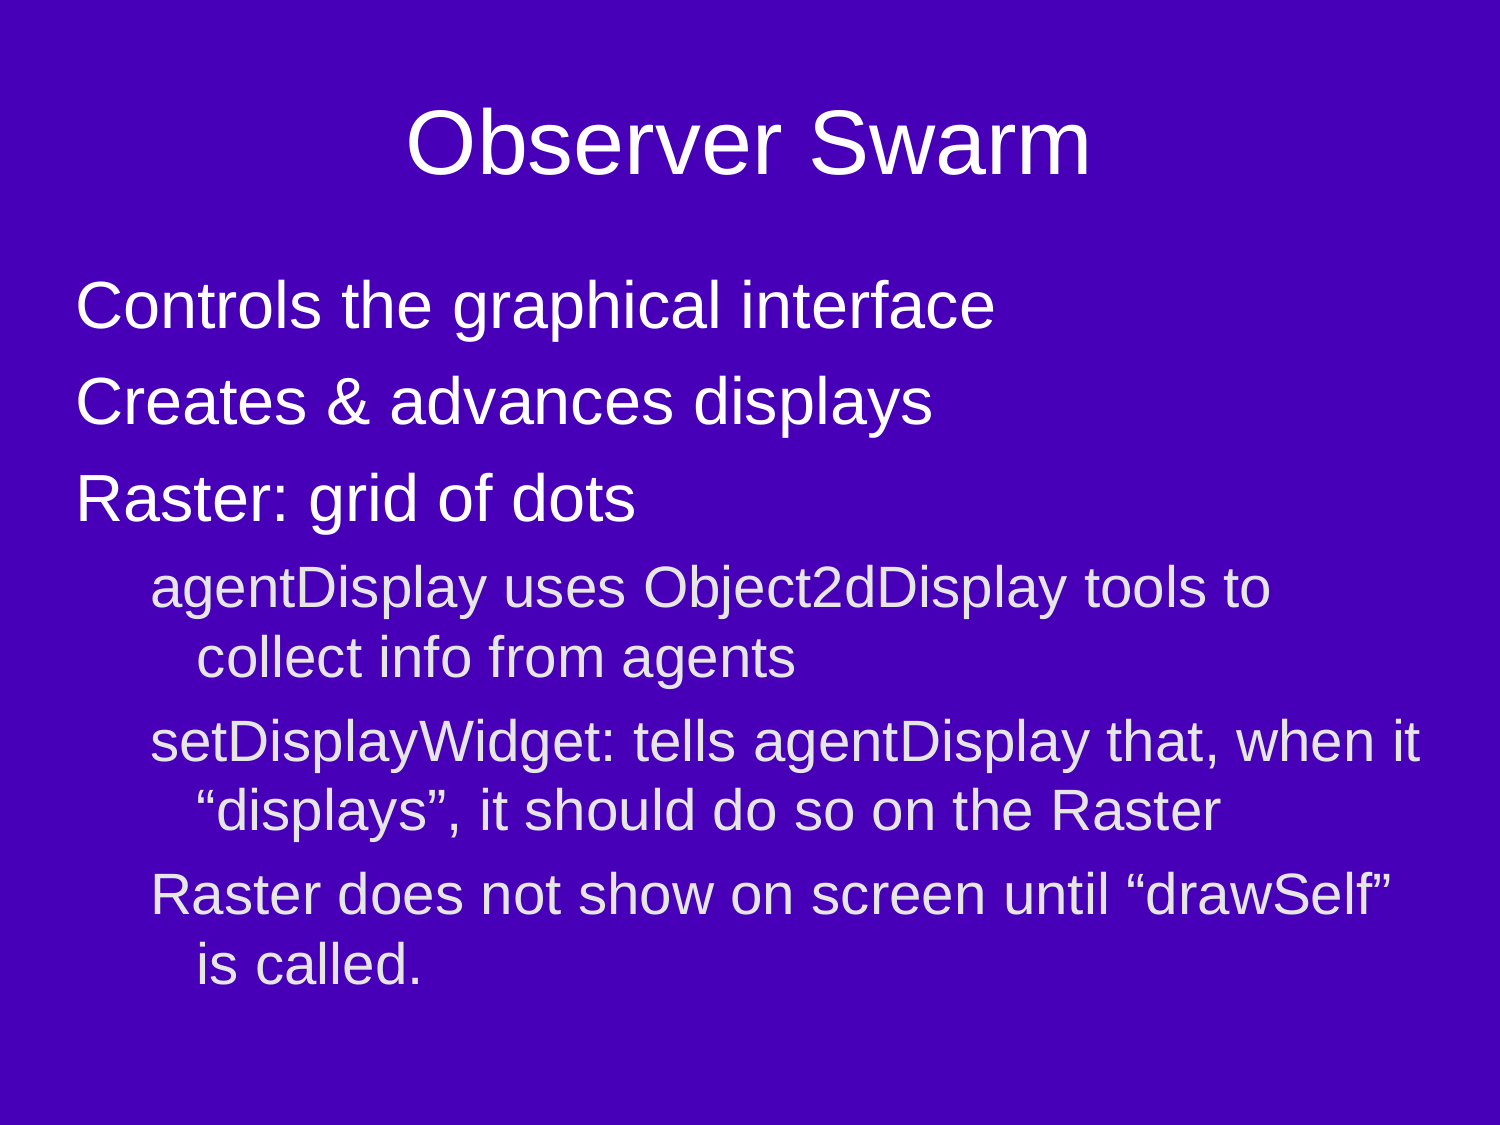

# Observer Swarm
Controls the graphical interface
Creates & advances displays
Raster: grid of dots
agentDisplay uses Object2dDisplay tools to collect info from agents
setDisplayWidget: tells agentDisplay that, when it “displays”, it should do so on the Raster
Raster does not show on screen until “drawSelf” is called.